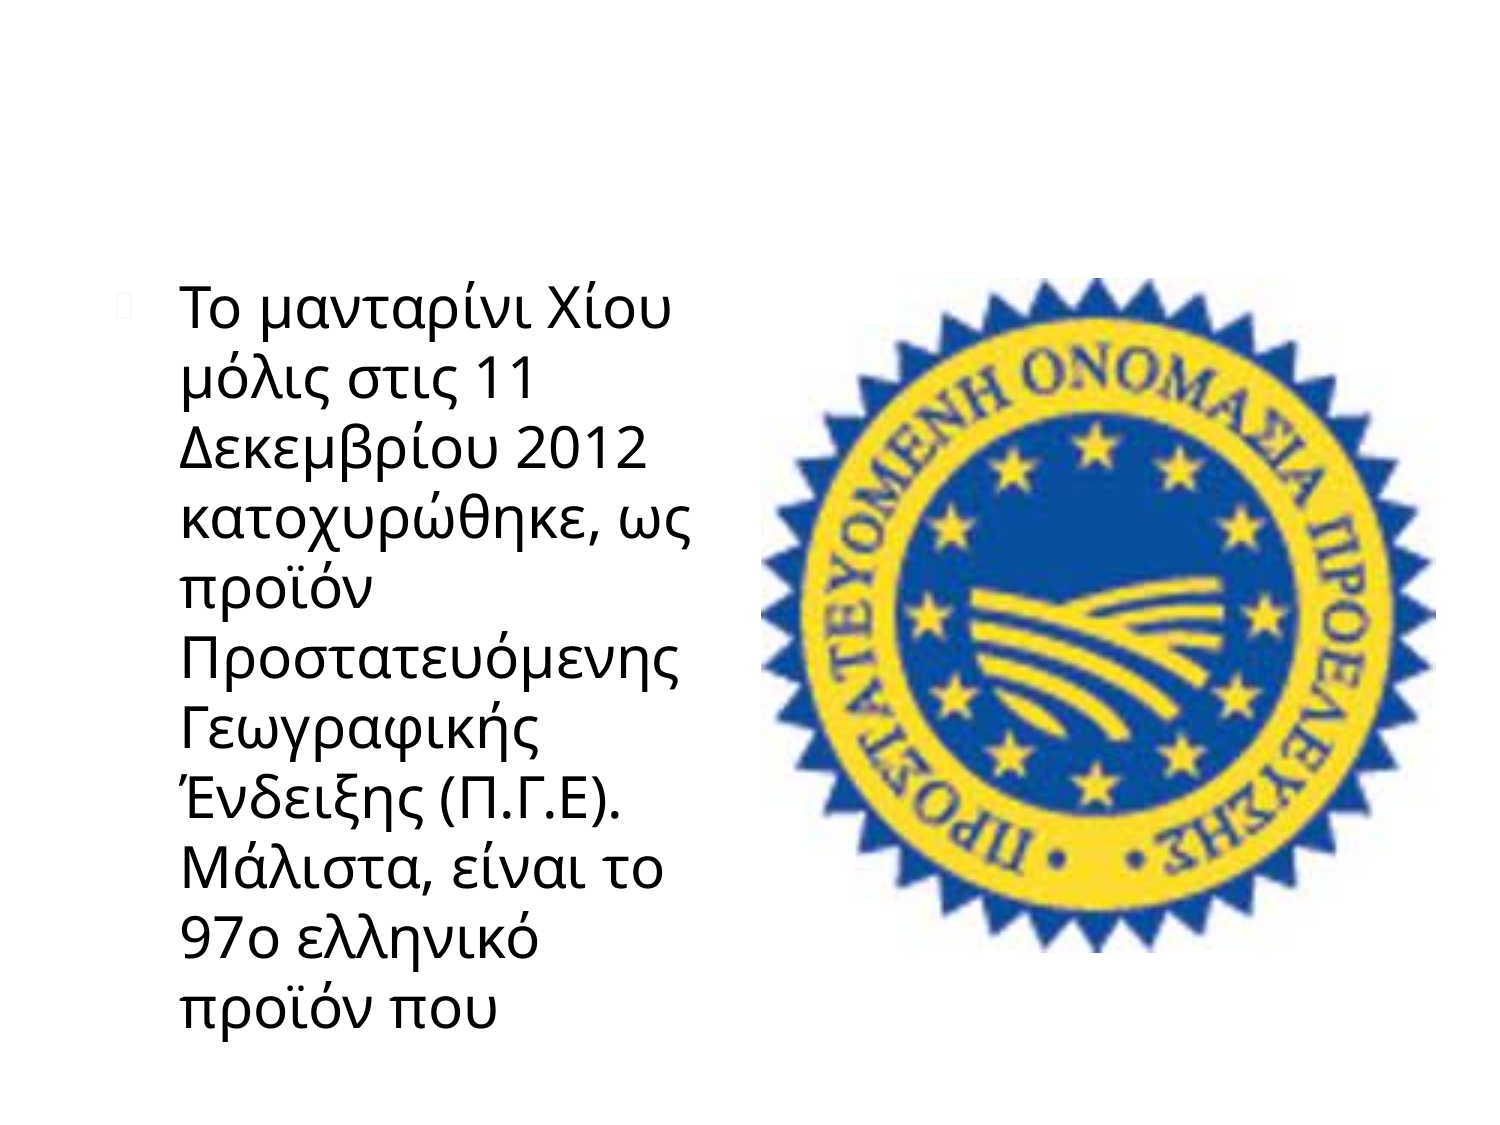

# Μανταρίνι ΠΓΕ και ΠΟΠ
Το μανταρίνι Χίου μόλις στις 11 Δεκεμβρίου 2012 κατοχυρώθηκε, ως προϊόν Προστατευόμενης Γεωγραφικής Ένδειξης (Π.Γ.Ε). Μάλιστα, είναι το 97ο ελληνικό προϊόν που συγκαταλέγεται στη συγκεκριμένη λίστα.